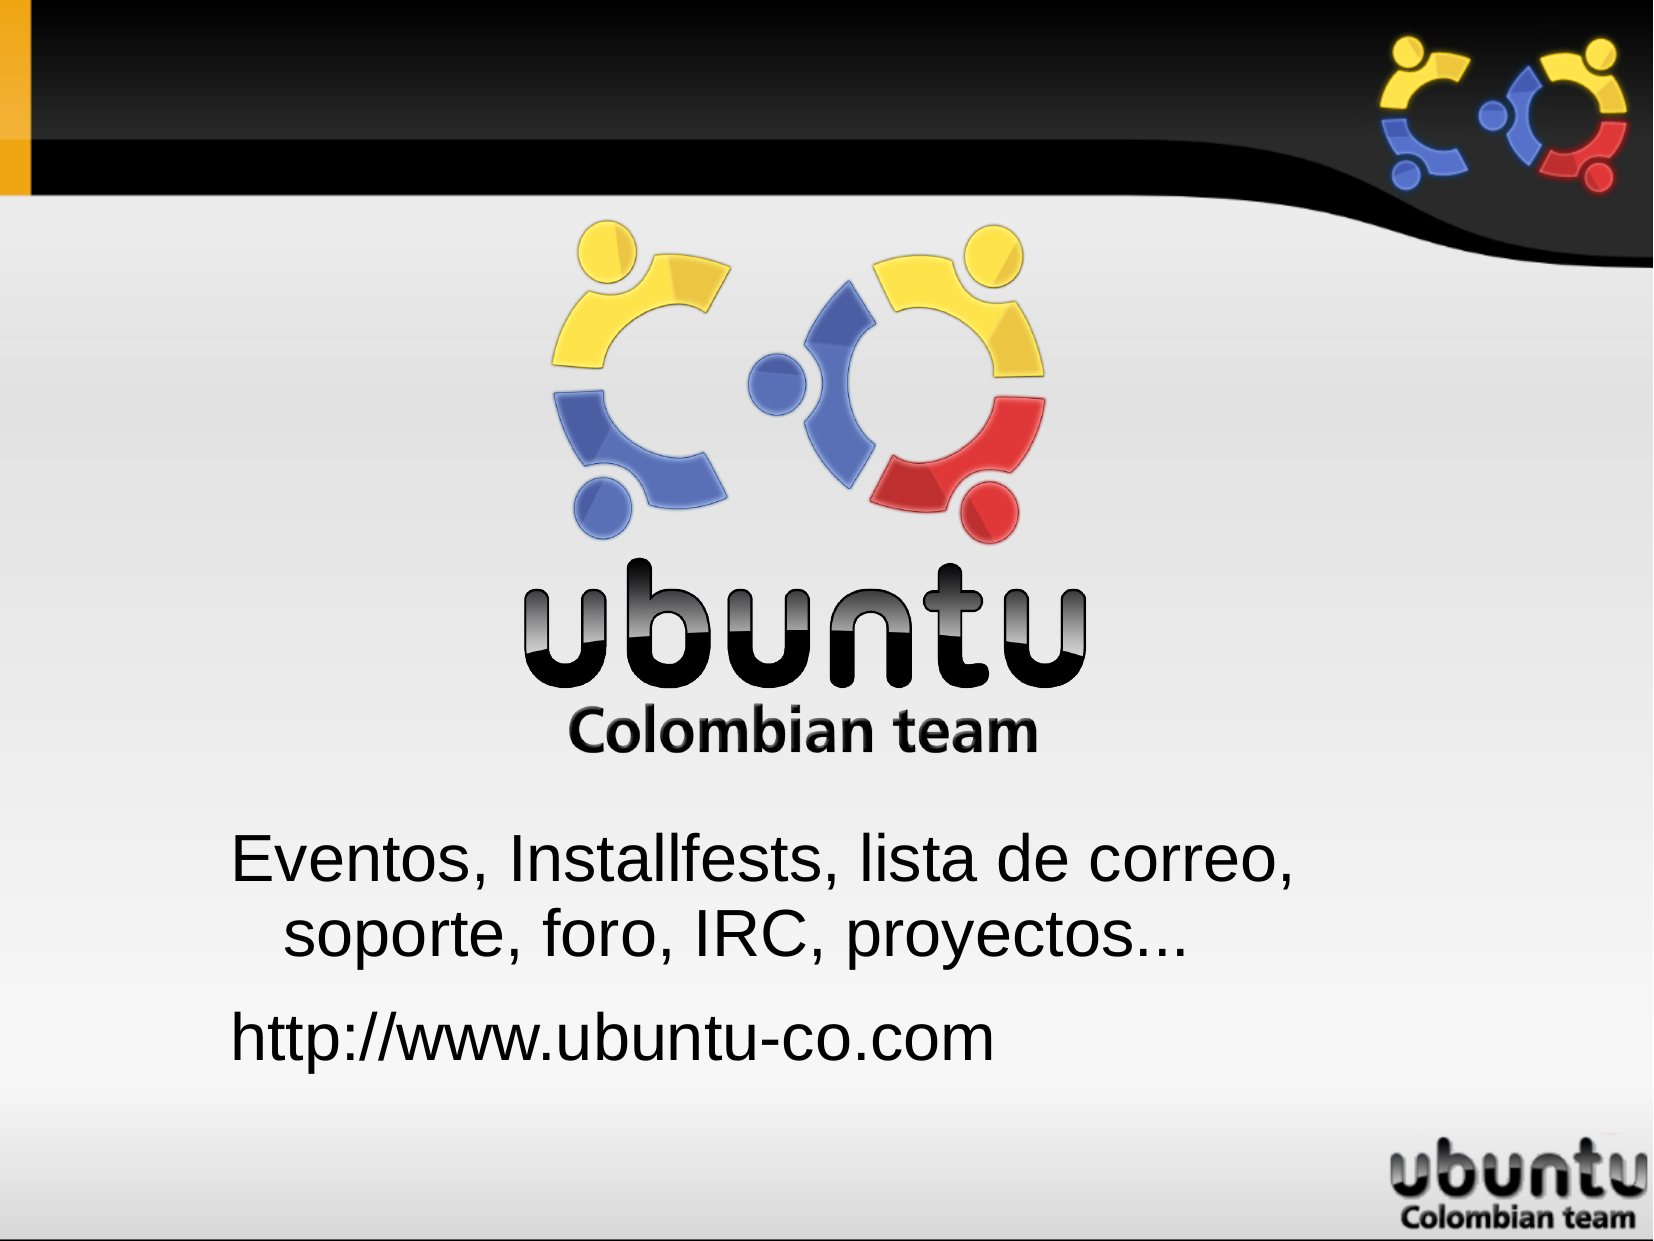

# Eventos, Installfests, lista de correo, soporte, foro, IRC, proyectos...
http://www.ubuntu-co.com